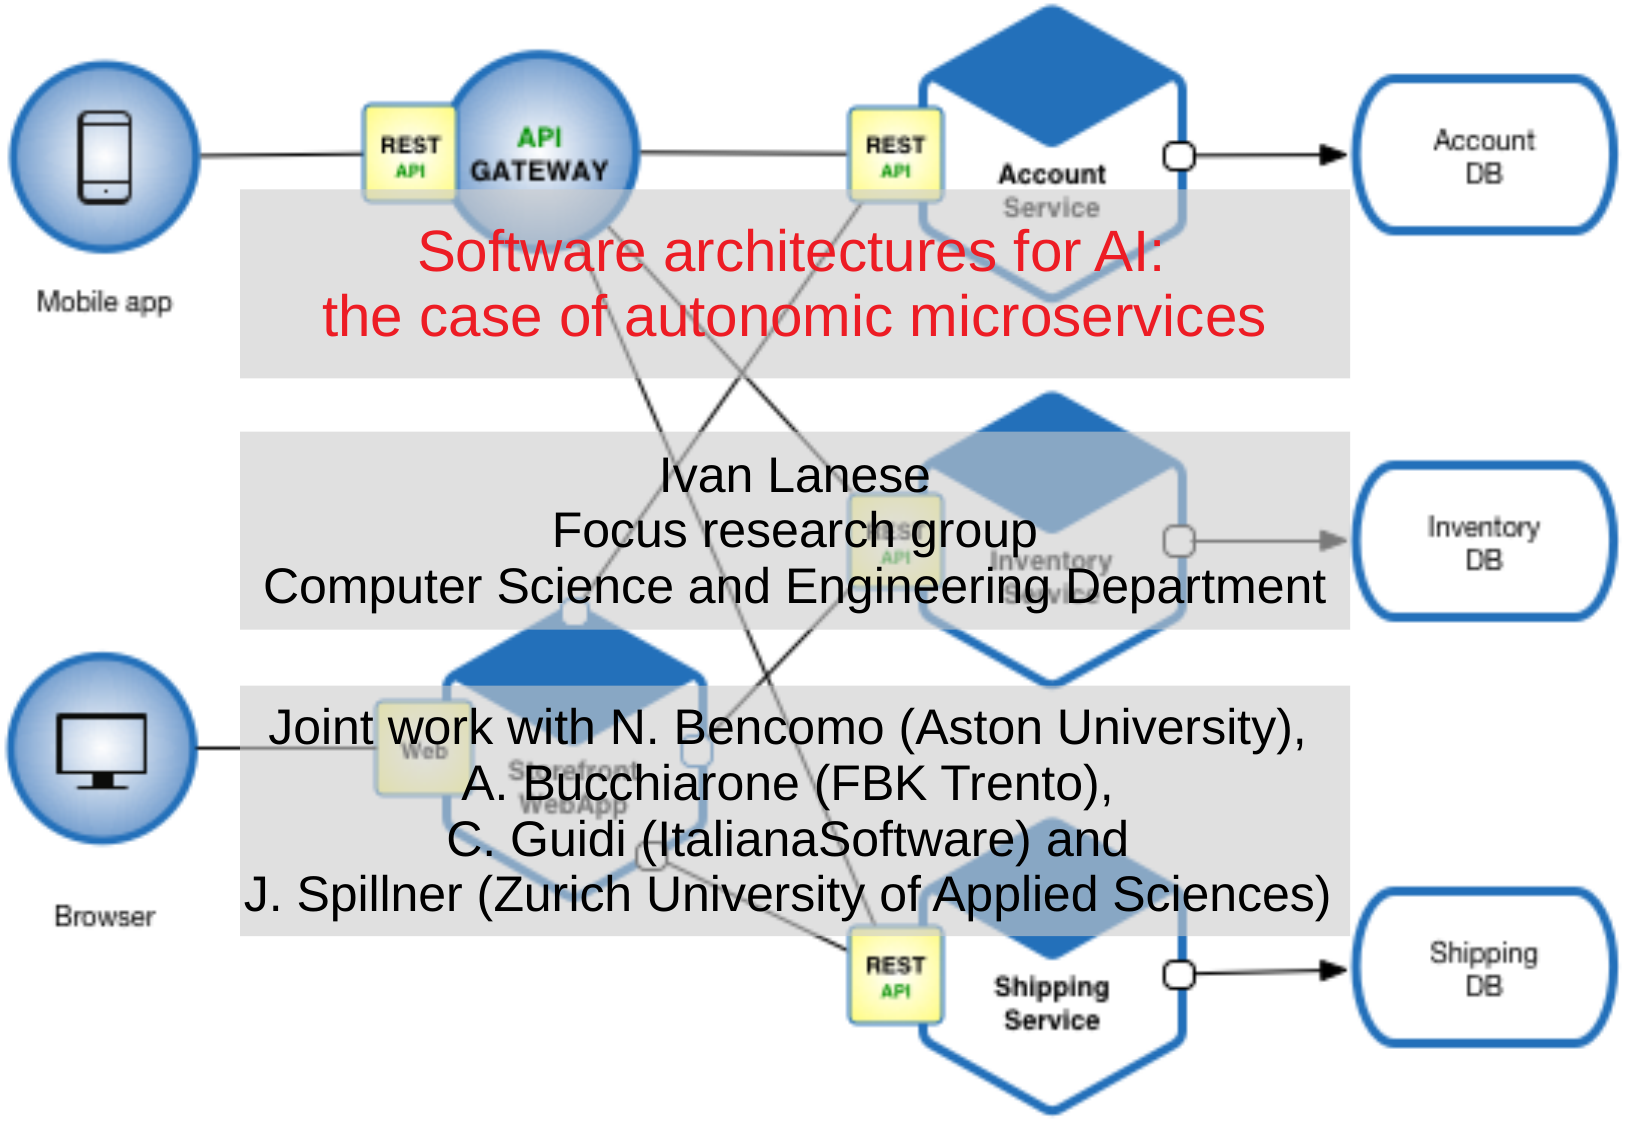

Software architectures for AI:
the case of autonomic microservices
Ivan Lanese
Focus research group
Computer Science and Engineering Department
Joint work with N. Bencomo (Aston University),
A. Bucchiarone (FBK Trento),
C. Guidi (ItalianaSoftware) and
J. Spillner (Zurich University of Applied Sciences)